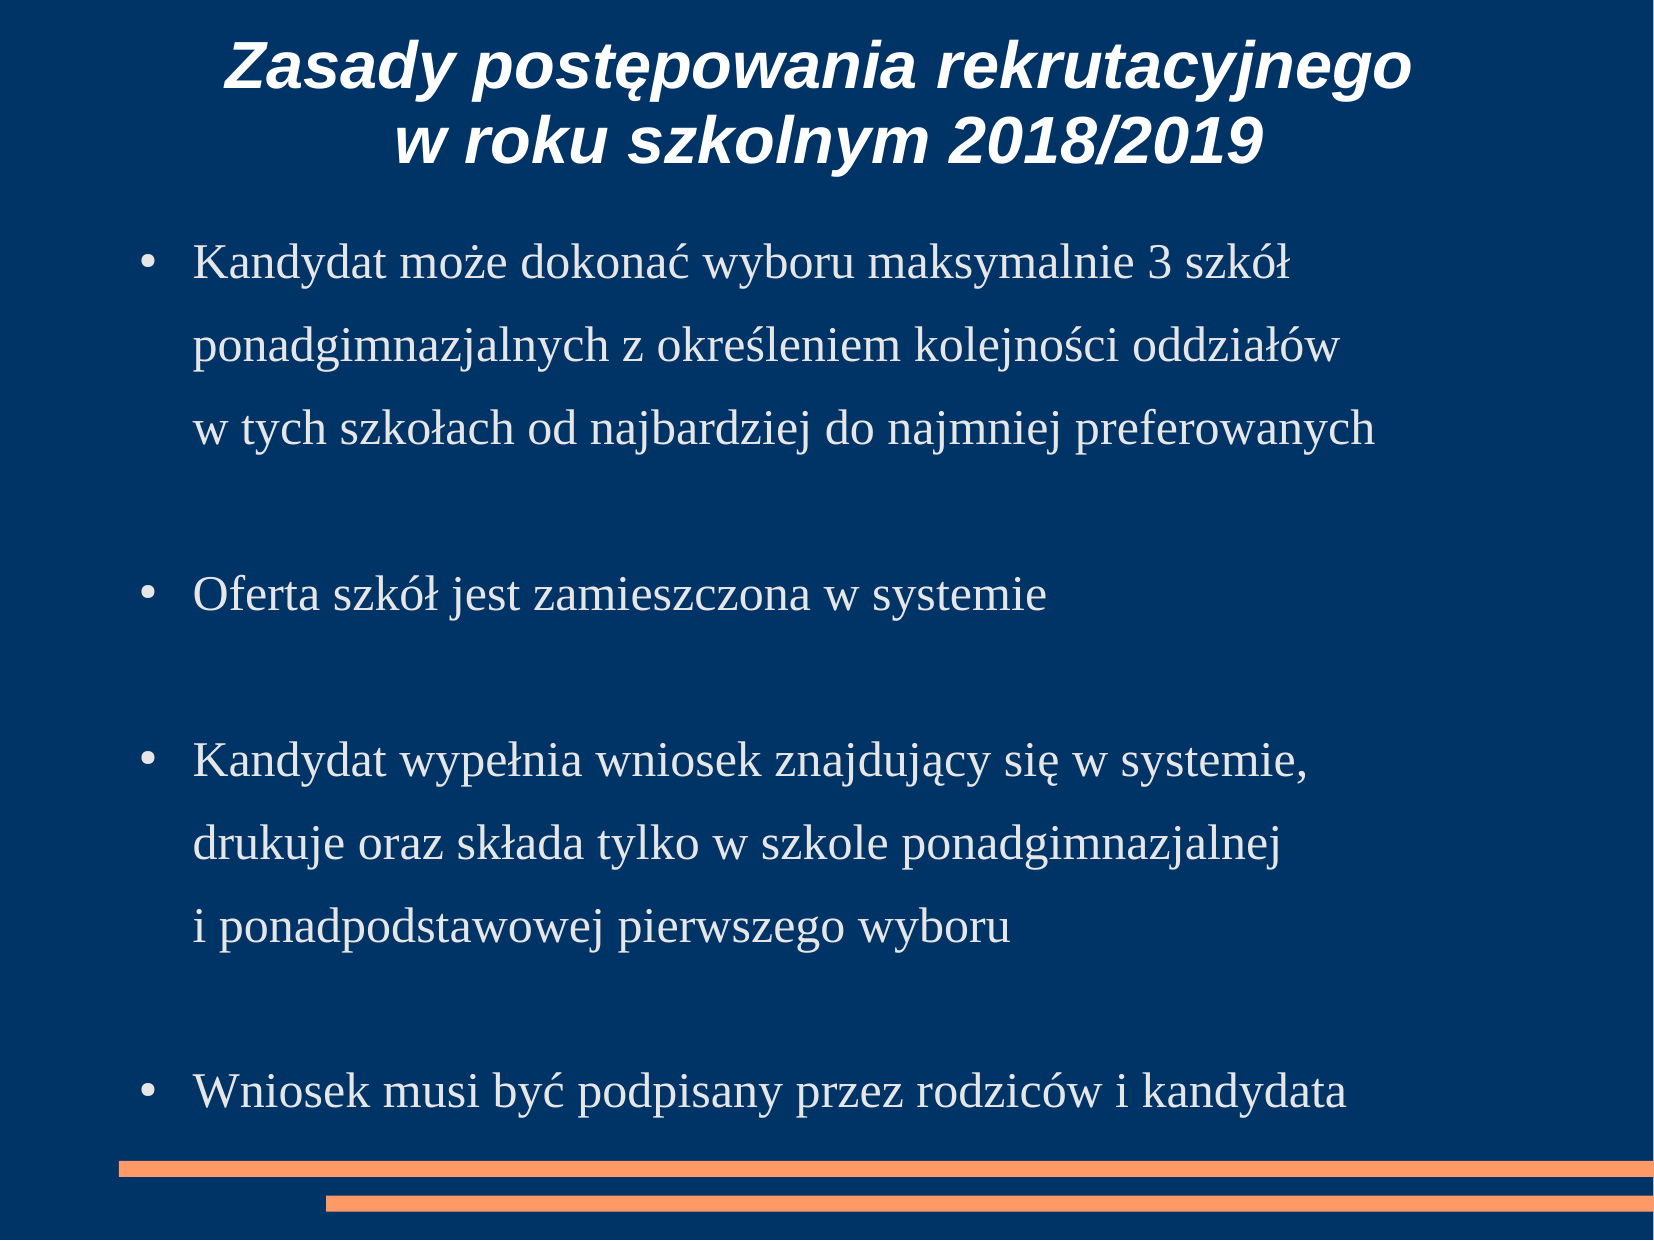

# Zasady postępowania rekrutacyjnego w roku szkolnym 2018/2019
Kandydat może dokonać wyboru maksymalnie 3 szkół ponadgimnazjalnych z określeniem kolejności oddziałów
w tych szkołach od najbardziej do najmniej preferowanych
Oferta szkół jest zamieszczona w systemie
Kandydat wypełnia wniosek znajdujący się w systemie,
drukuje oraz składa tylko w szkole ponadgimnazjalnej
i ponadpodstawowej pierwszego wyboru
Wniosek musi być podpisany przez rodziców i kandydata